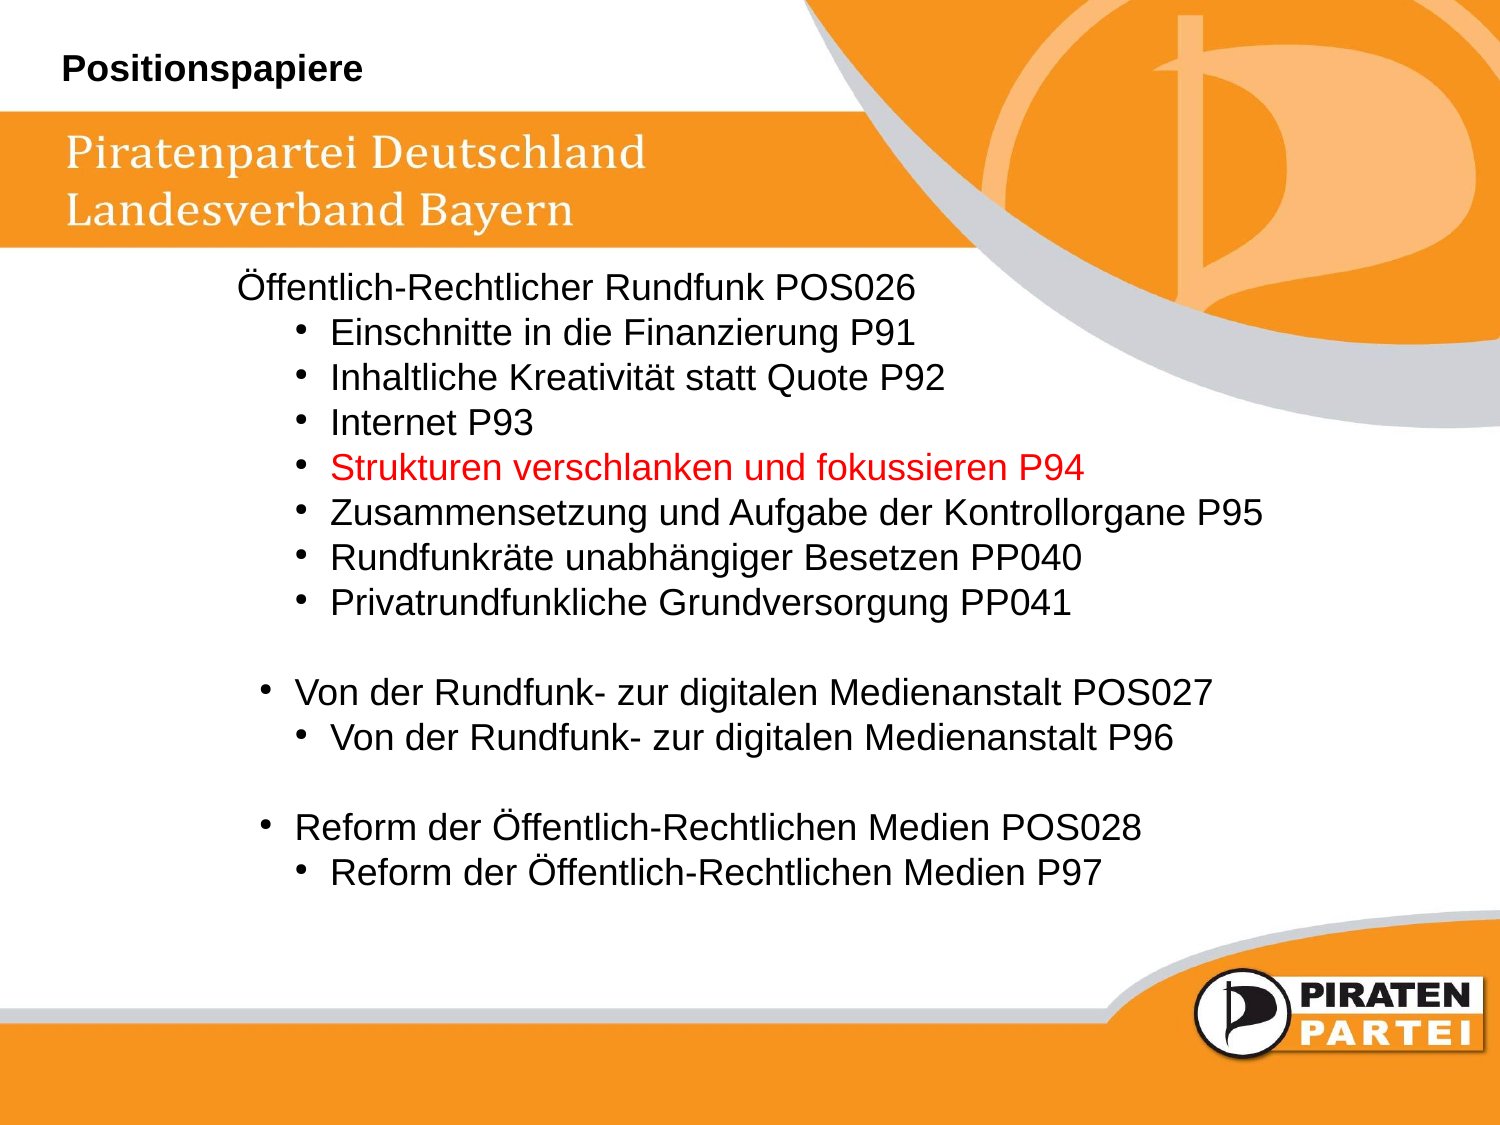

# Positionspapiere
Öffentlich-Rechtlicher Rundfunk POS026
Einschnitte in die Finanzierung P91
Inhaltliche Kreativität statt Quote P92
Internet P93
Strukturen verschlanken und fokussieren P94
Zusammensetzung und Aufgabe der Kontrollorgane P95
Rundfunkräte unabhängiger Besetzen PP040
Privatrundfunkliche Grundversorgung PP041
Von der Rundfunk- zur digitalen Medienanstalt POS027
Von der Rundfunk- zur digitalen Medienanstalt P96
Reform der Öffentlich-Rechtlichen Medien POS028
Reform der Öffentlich-Rechtlichen Medien P97